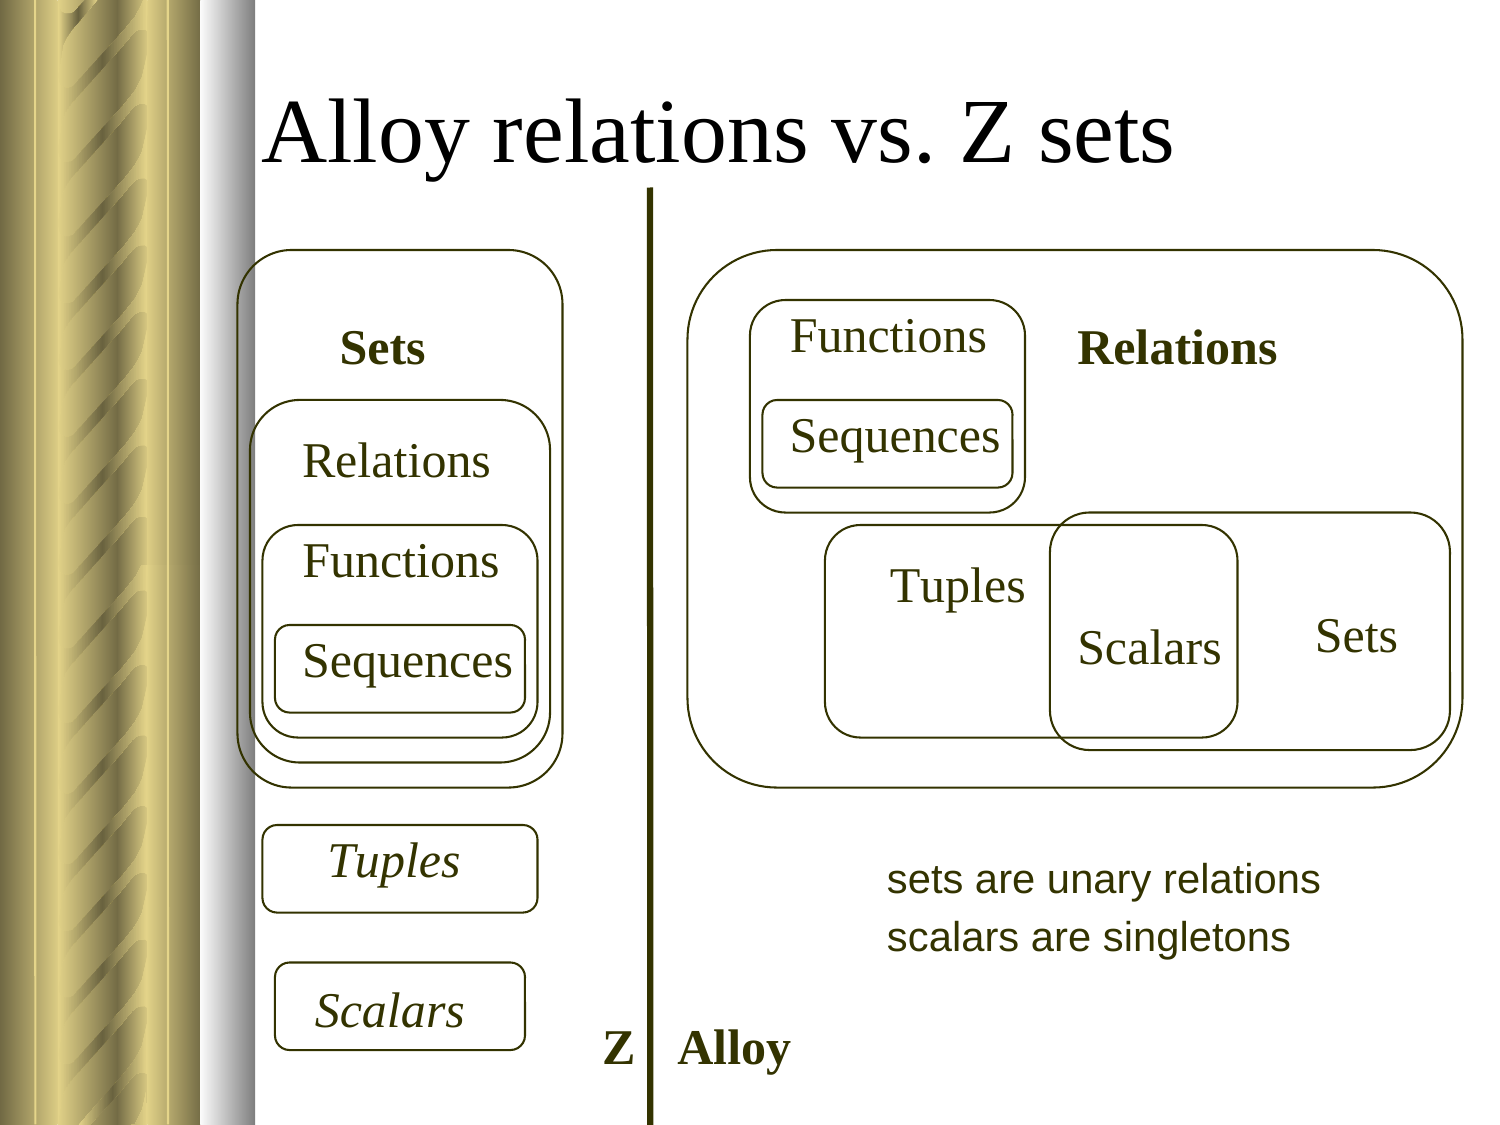

# Alloy relations vs. Z sets
Functions
Sets
Relations
Sequences
Relations
Functions
Tuples
Sets
Scalars
Sequences
Tuples
sets are unary relations
scalars are singletons
Scalars
Z
Alloy